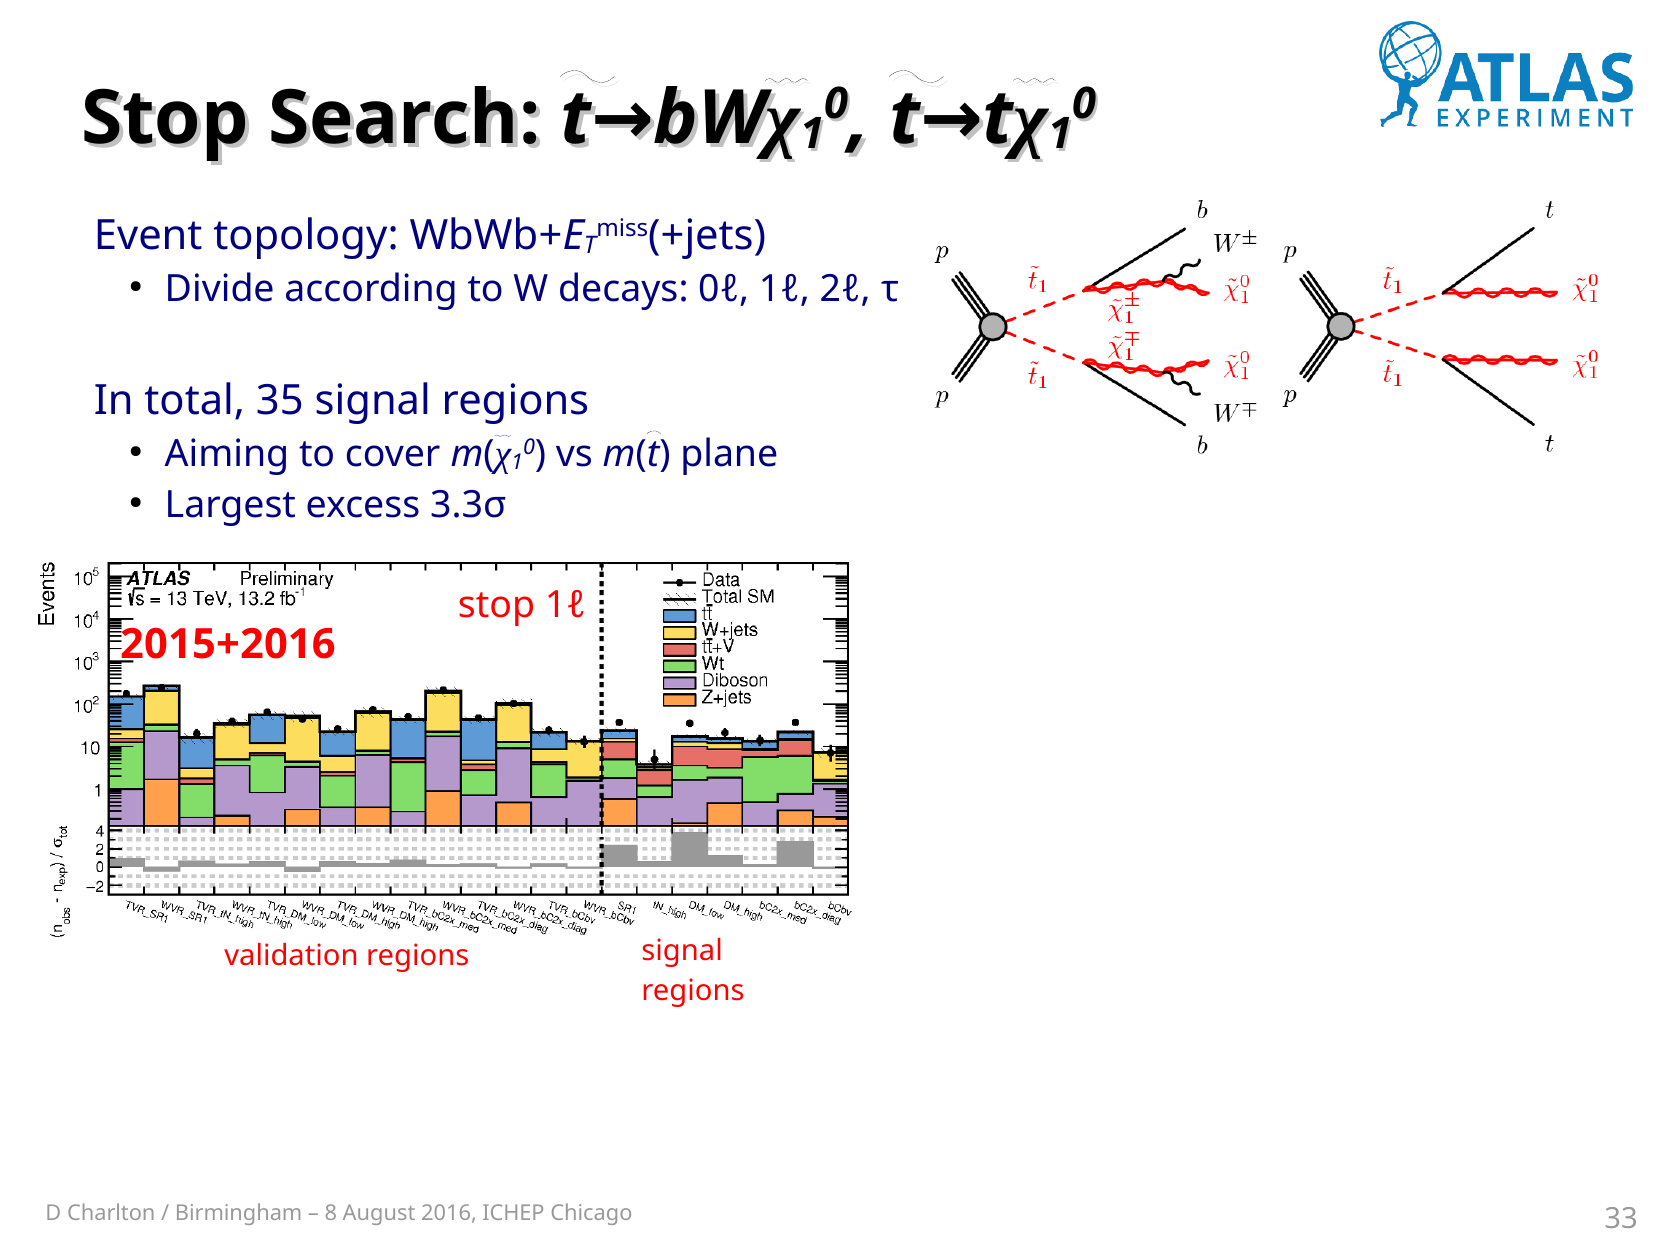

# Stop Search: t→bWχ10, t→tχ10
Event topology: WbWb+ETmiss(+jets)
Divide according to W decays: 0ℓ, 1ℓ, 2ℓ, τ
In total, 35 signal regions
Aiming to cover m(χ10) vs m(t) plane
Largest excess 3.3σ
stop 1ℓ
2015+2016
signal regions
validation regions